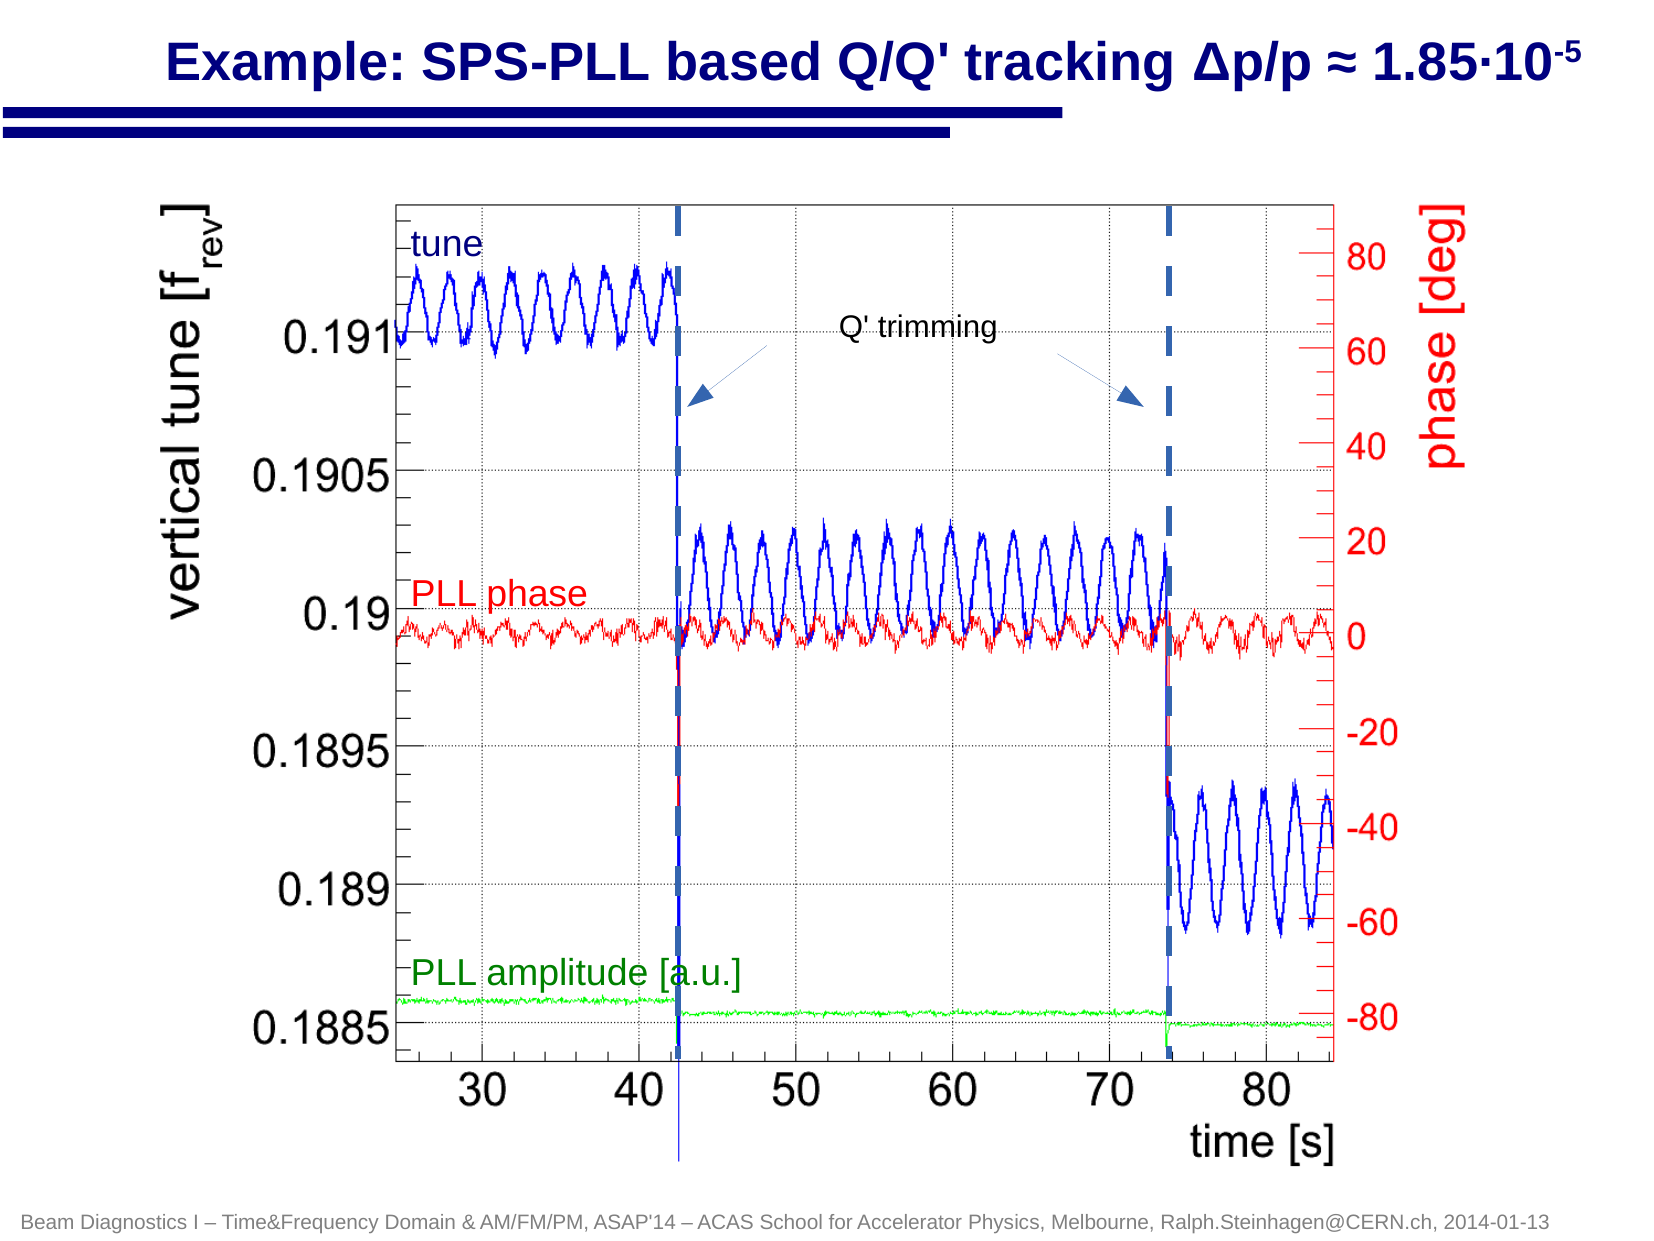

# Example: SPS-PLL based Q/Q' tracking Δp/p ≈ 1.85∙10-5
tune
Q' trimming
PLL phase
PLL amplitude [a.u.]